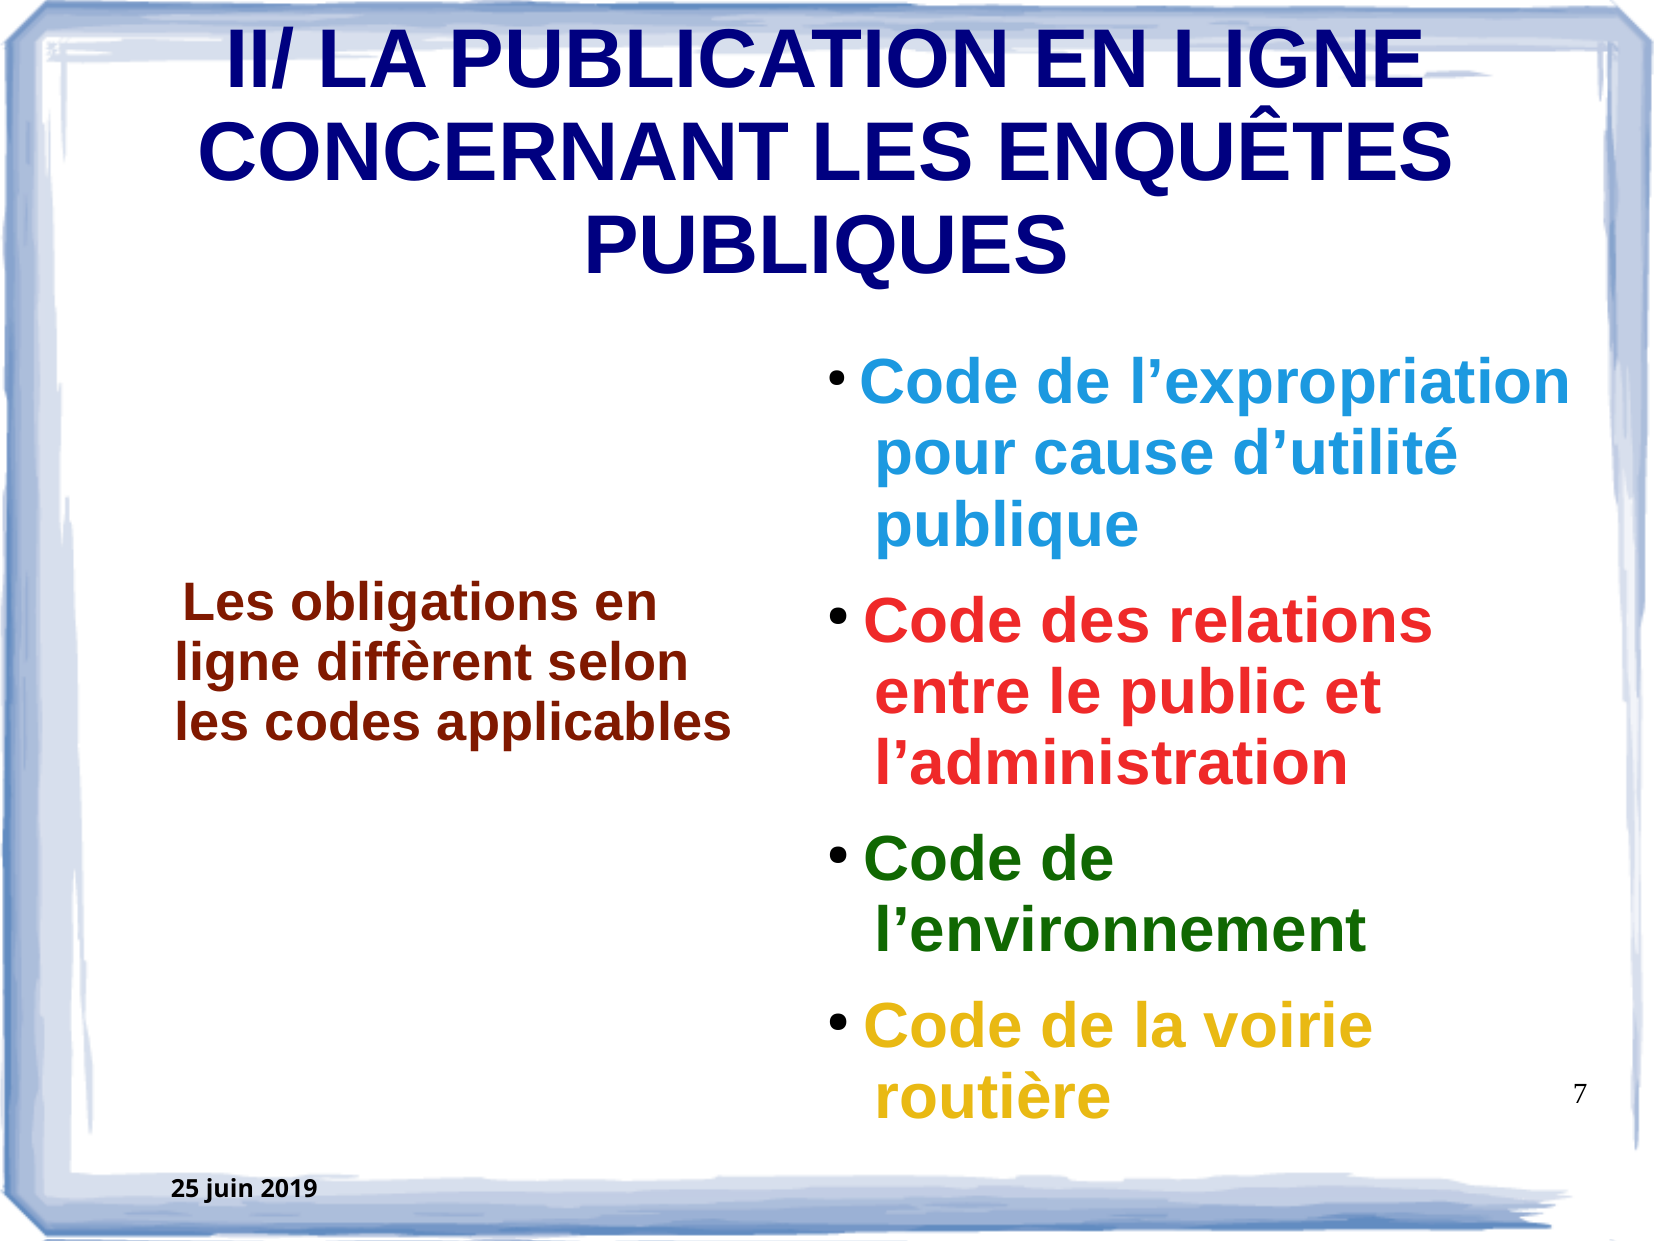

# II/ LA PUBLICATION EN LIGNE CONCERNANT LES ENQUÊTES PUBLIQUES
 Code de l’expropriation pour cause d’utilité publique
 Code des relations entre le public et l’administration
 Code de l’environnement
 Code de la voirie routière
 Les obligations en ligne diffèrent selon les codes applicables
7
25 juin 2019